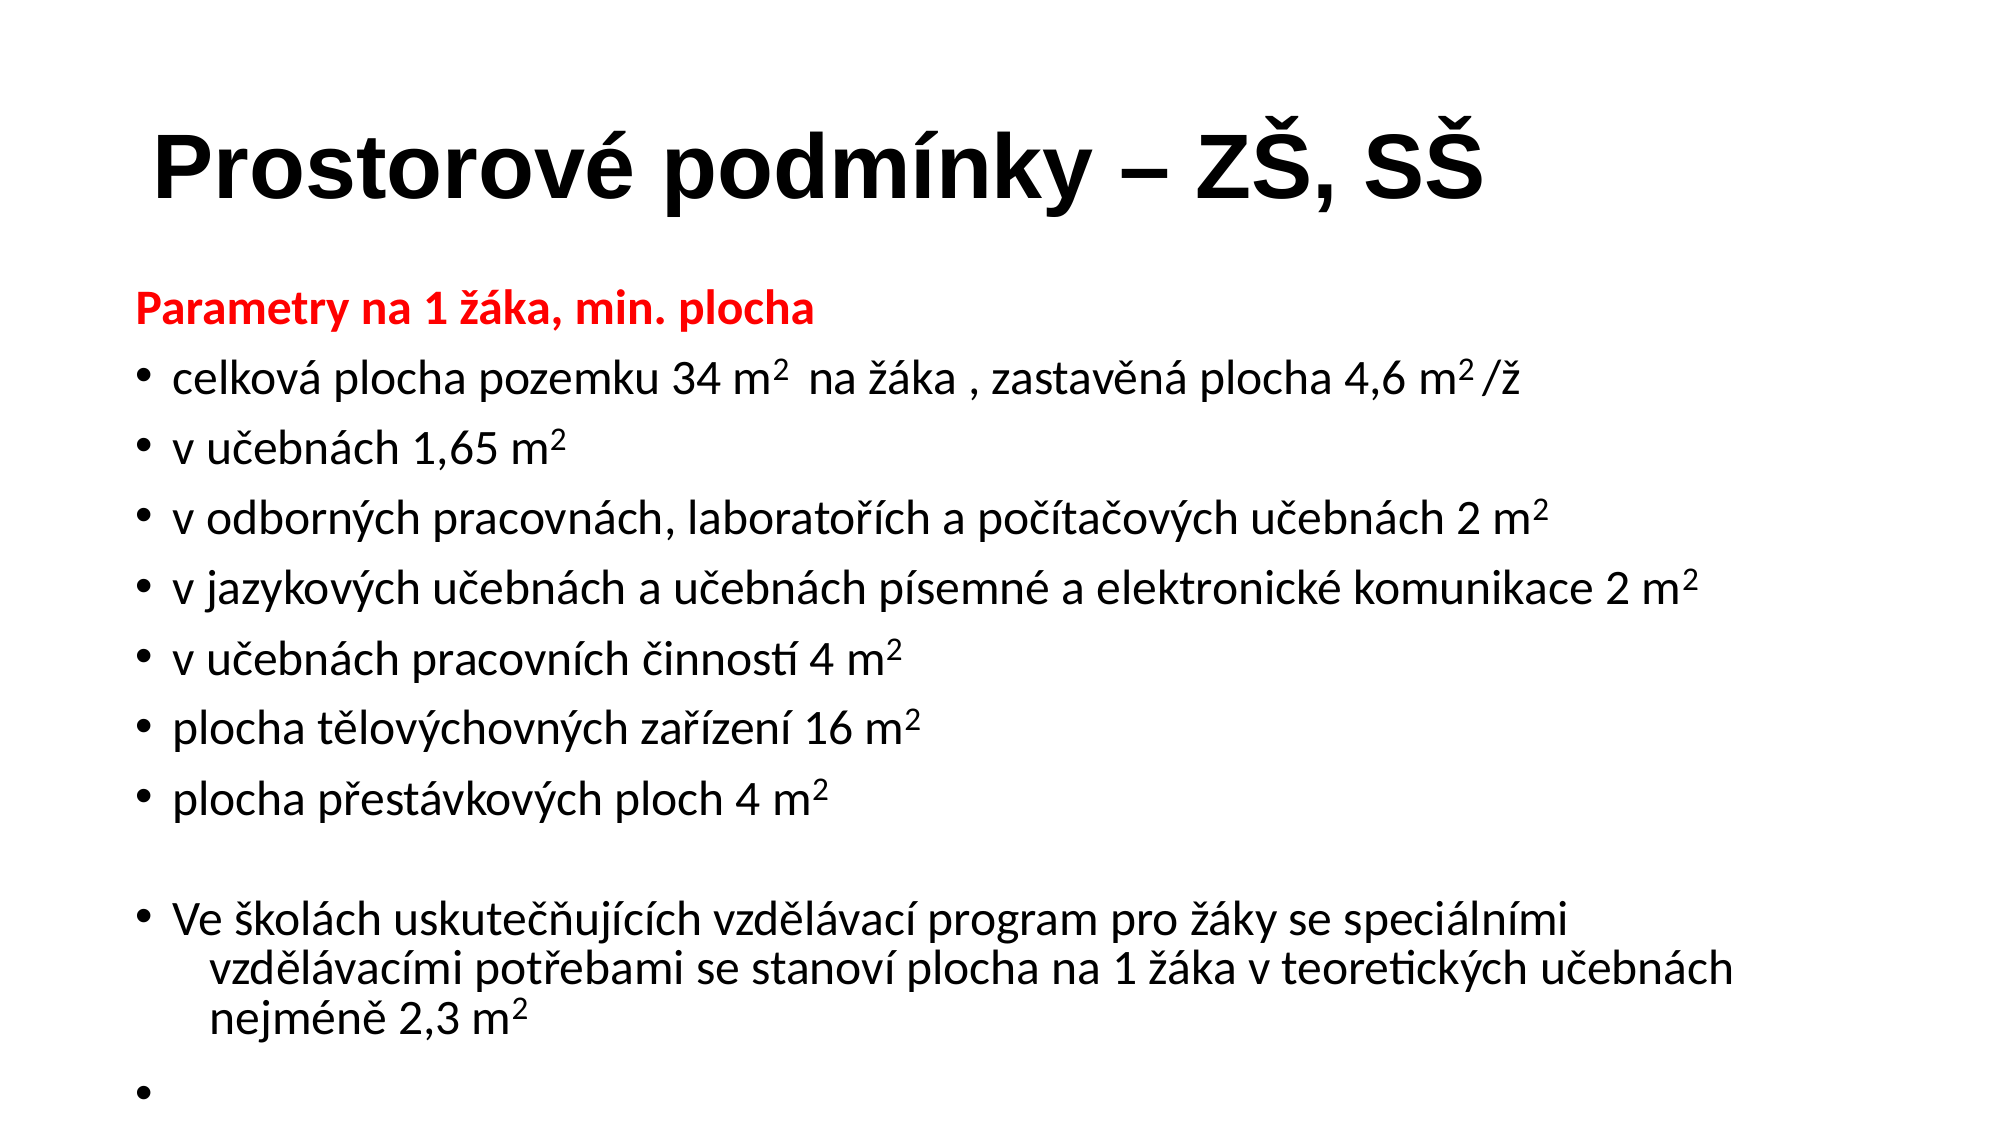

# Prostorové podmínky – ZŠ, SŠ
Parametry na 1 žáka, min. plocha
celková plocha pozemku 34 m2 na žáka , zastavěná plocha 4,6 m2 /ž
v učebnách 1,65 m2
v odborných pracovnách, laboratořích a počítačových učebnách 2 m2
v jazykových učebnách a učebnách písemné a elektronické komunikace 2 m2
v učebnách pracovních činností 4 m2
plocha tělovýchovných zařízení 16 m2
plocha přestávkových ploch 4 m2
Ve školách uskutečňujících vzdělávací program pro žáky se speciálními vzdělávacími potřebami se stanoví plocha na 1 žáka v teoretických učebnách nejméně 2,3 m2